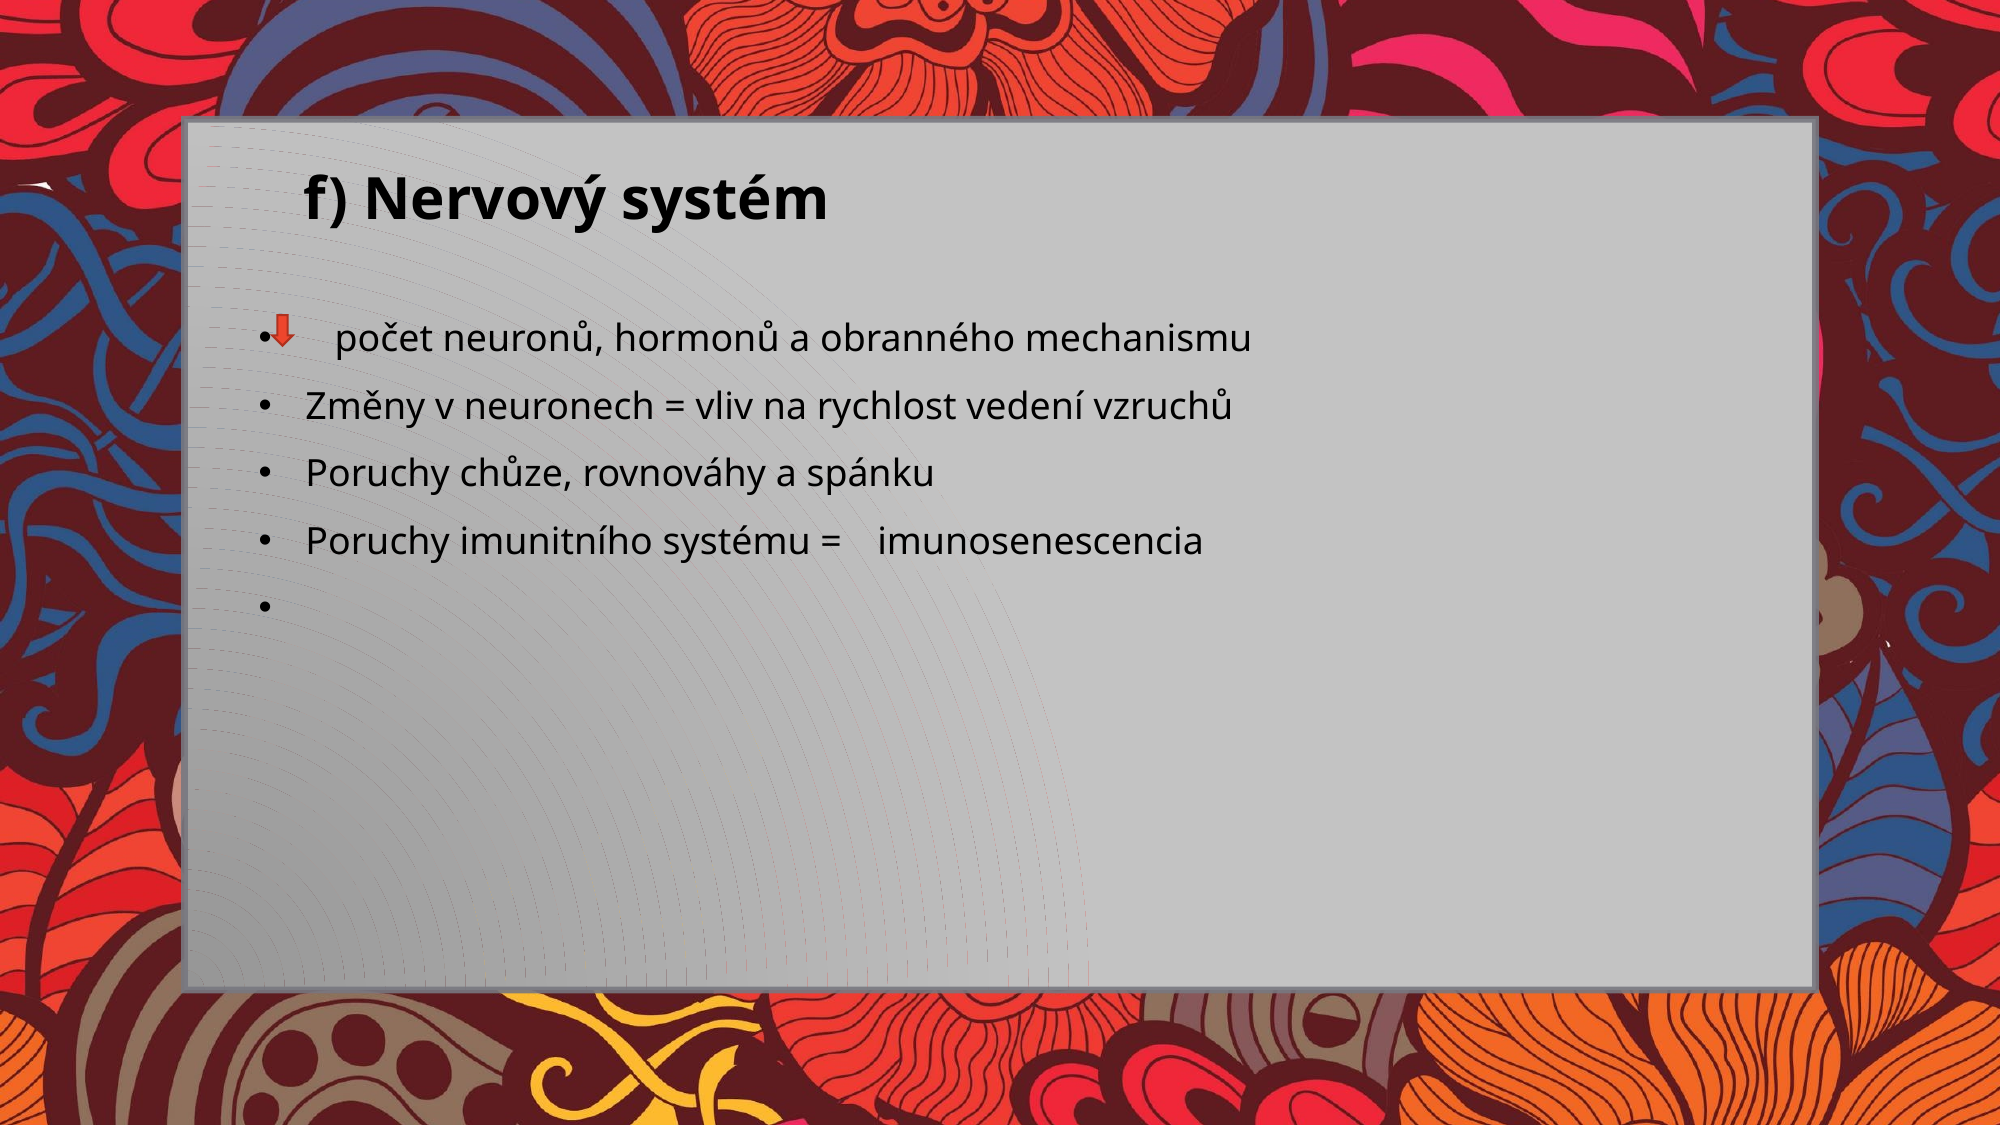

#
f) Nervový systém
 počet neuronů, hormonů a obranného mechanismu
Změny v neuronech = vliv na rychlost vedení vzruchů
Poruchy chůze, rovnováhy a spánku
Poruchy imunitního systému = 	imunosenescencia